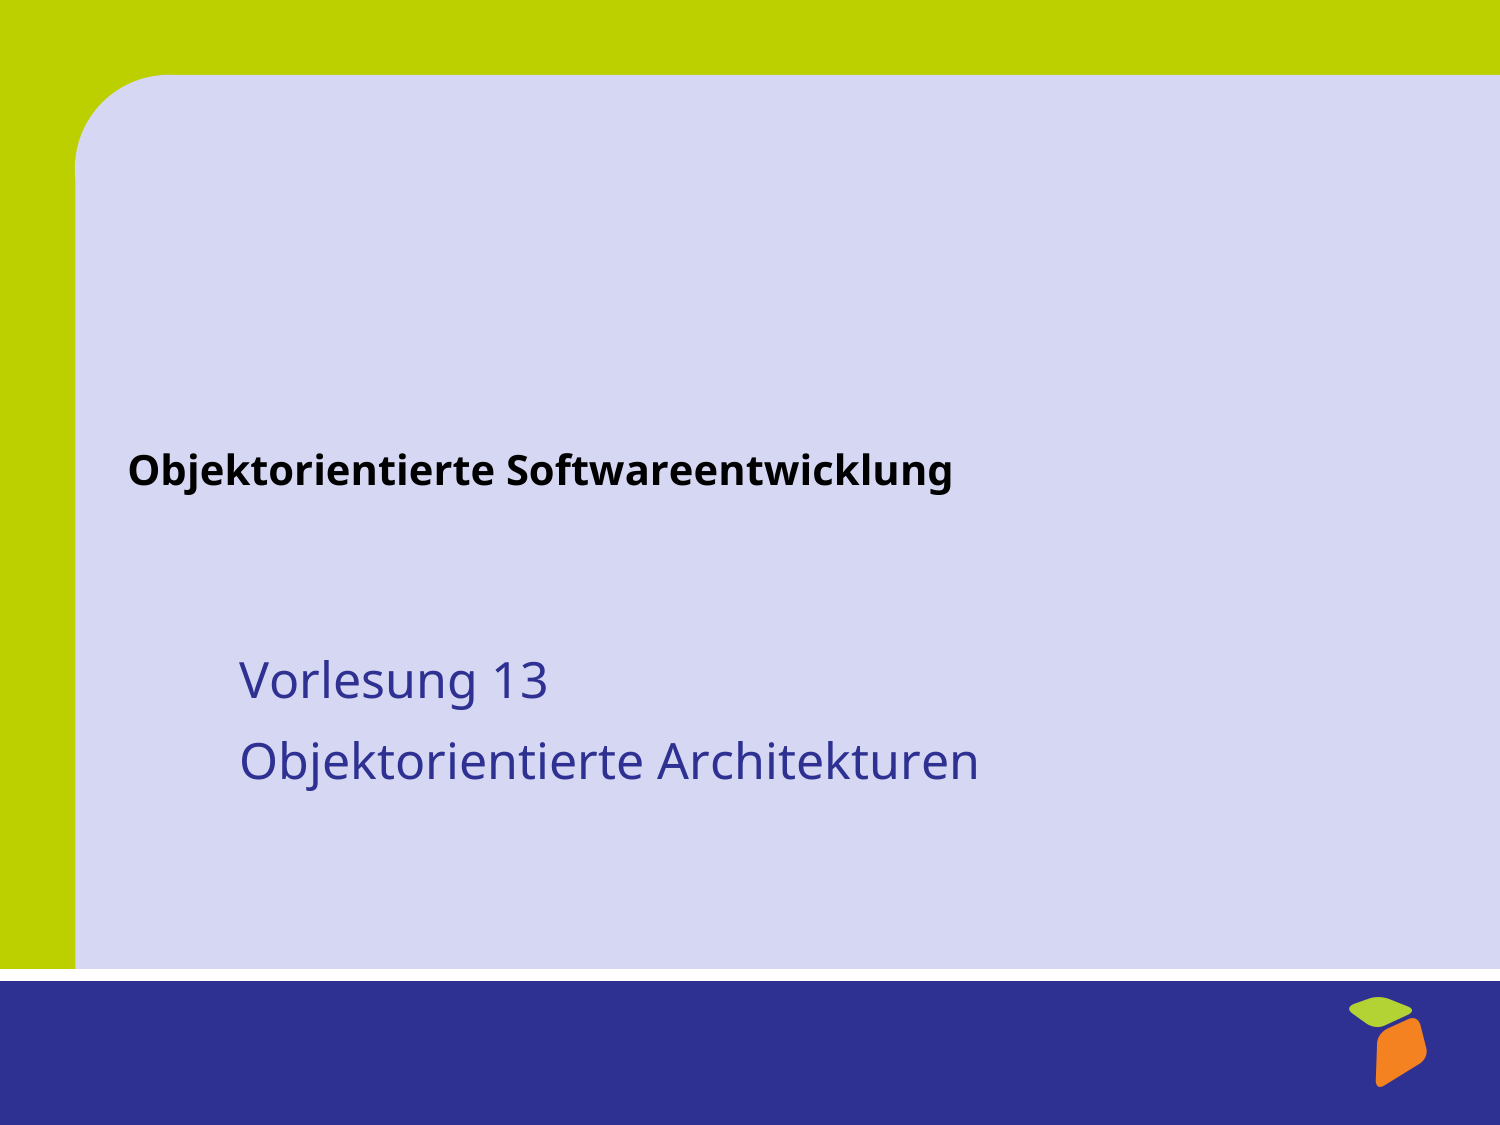

# Objektorientierte Softwareentwicklung
Vorlesung 13
Objektorientierte Architekturen